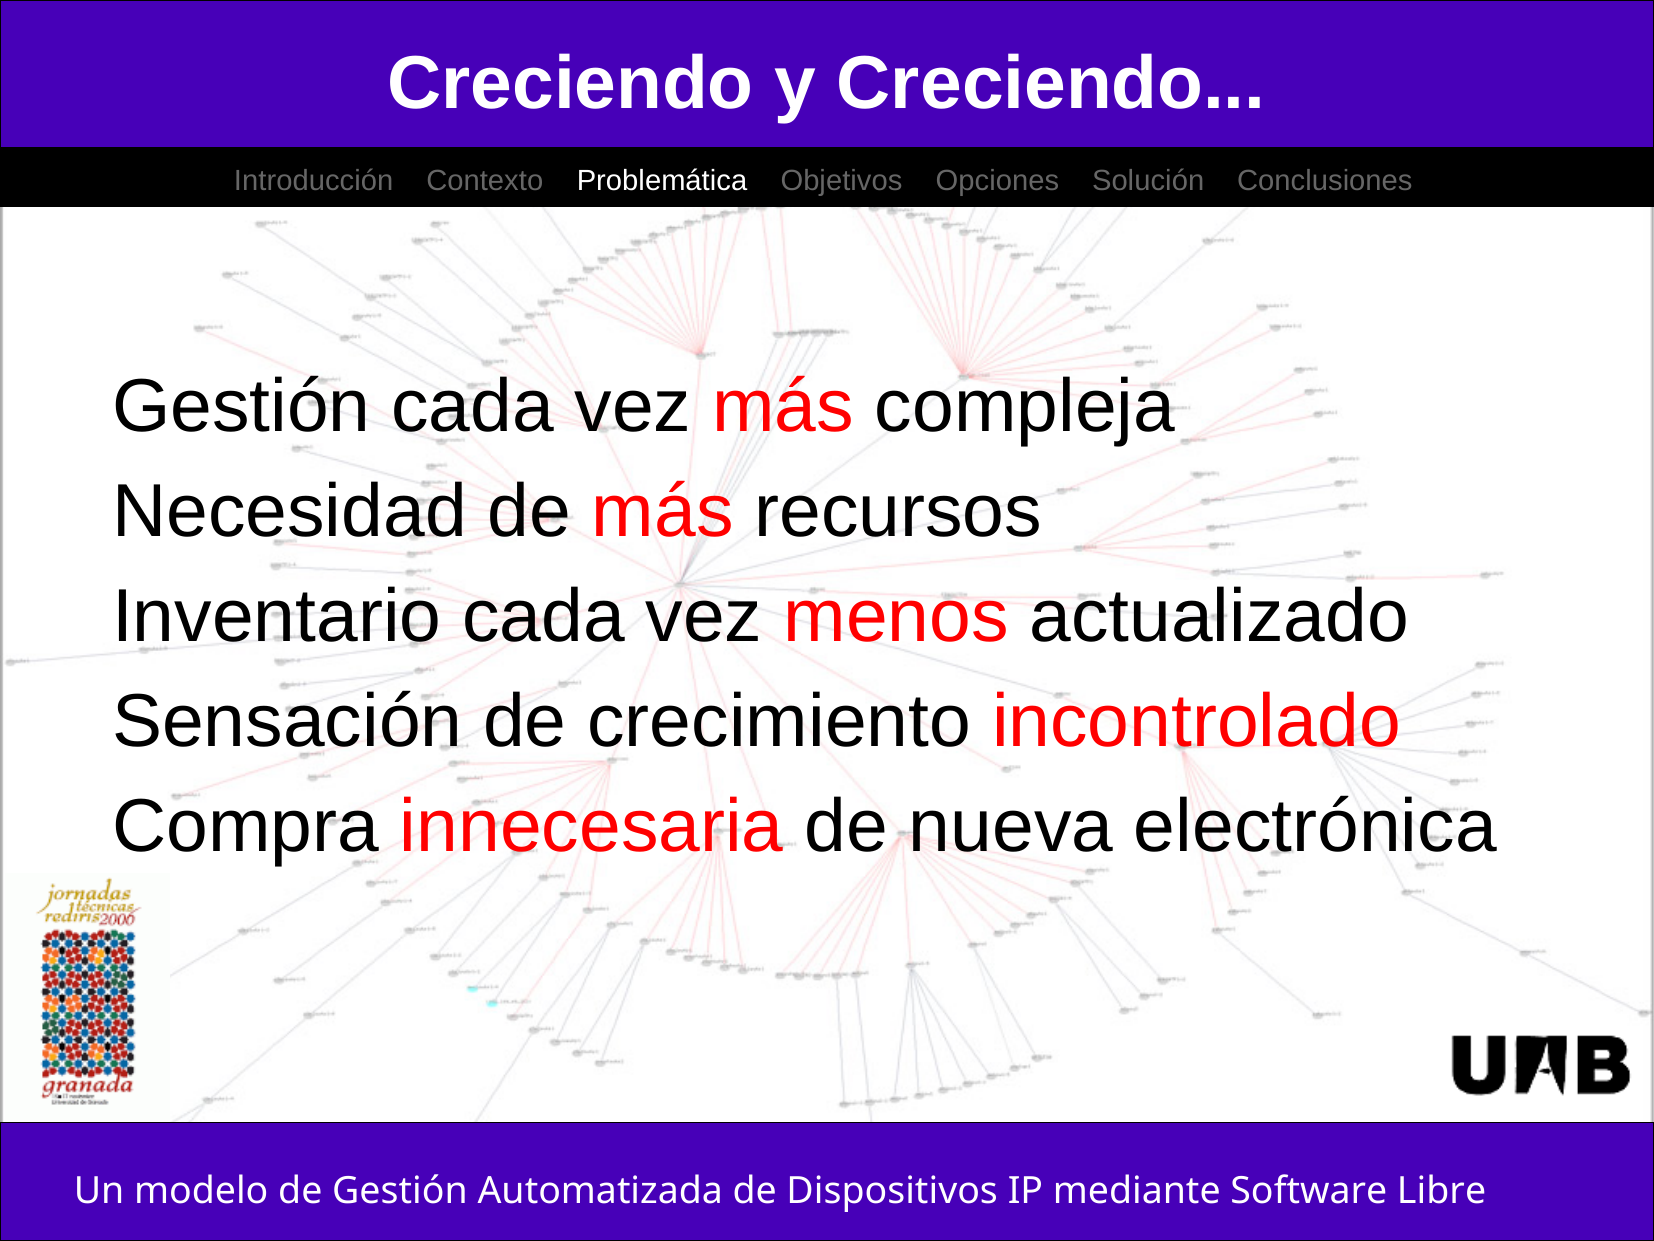

Creciendo y Creciendo...
Introducción Contexto Problemática Objetivos Opciones Solución Conclusiones
# Gestión cada vez más compleja
Necesidad de más recursos
Inventario cada vez menos actualizado
Sensación de crecimiento incontrolado
Compra innecesaria de nueva electrónica